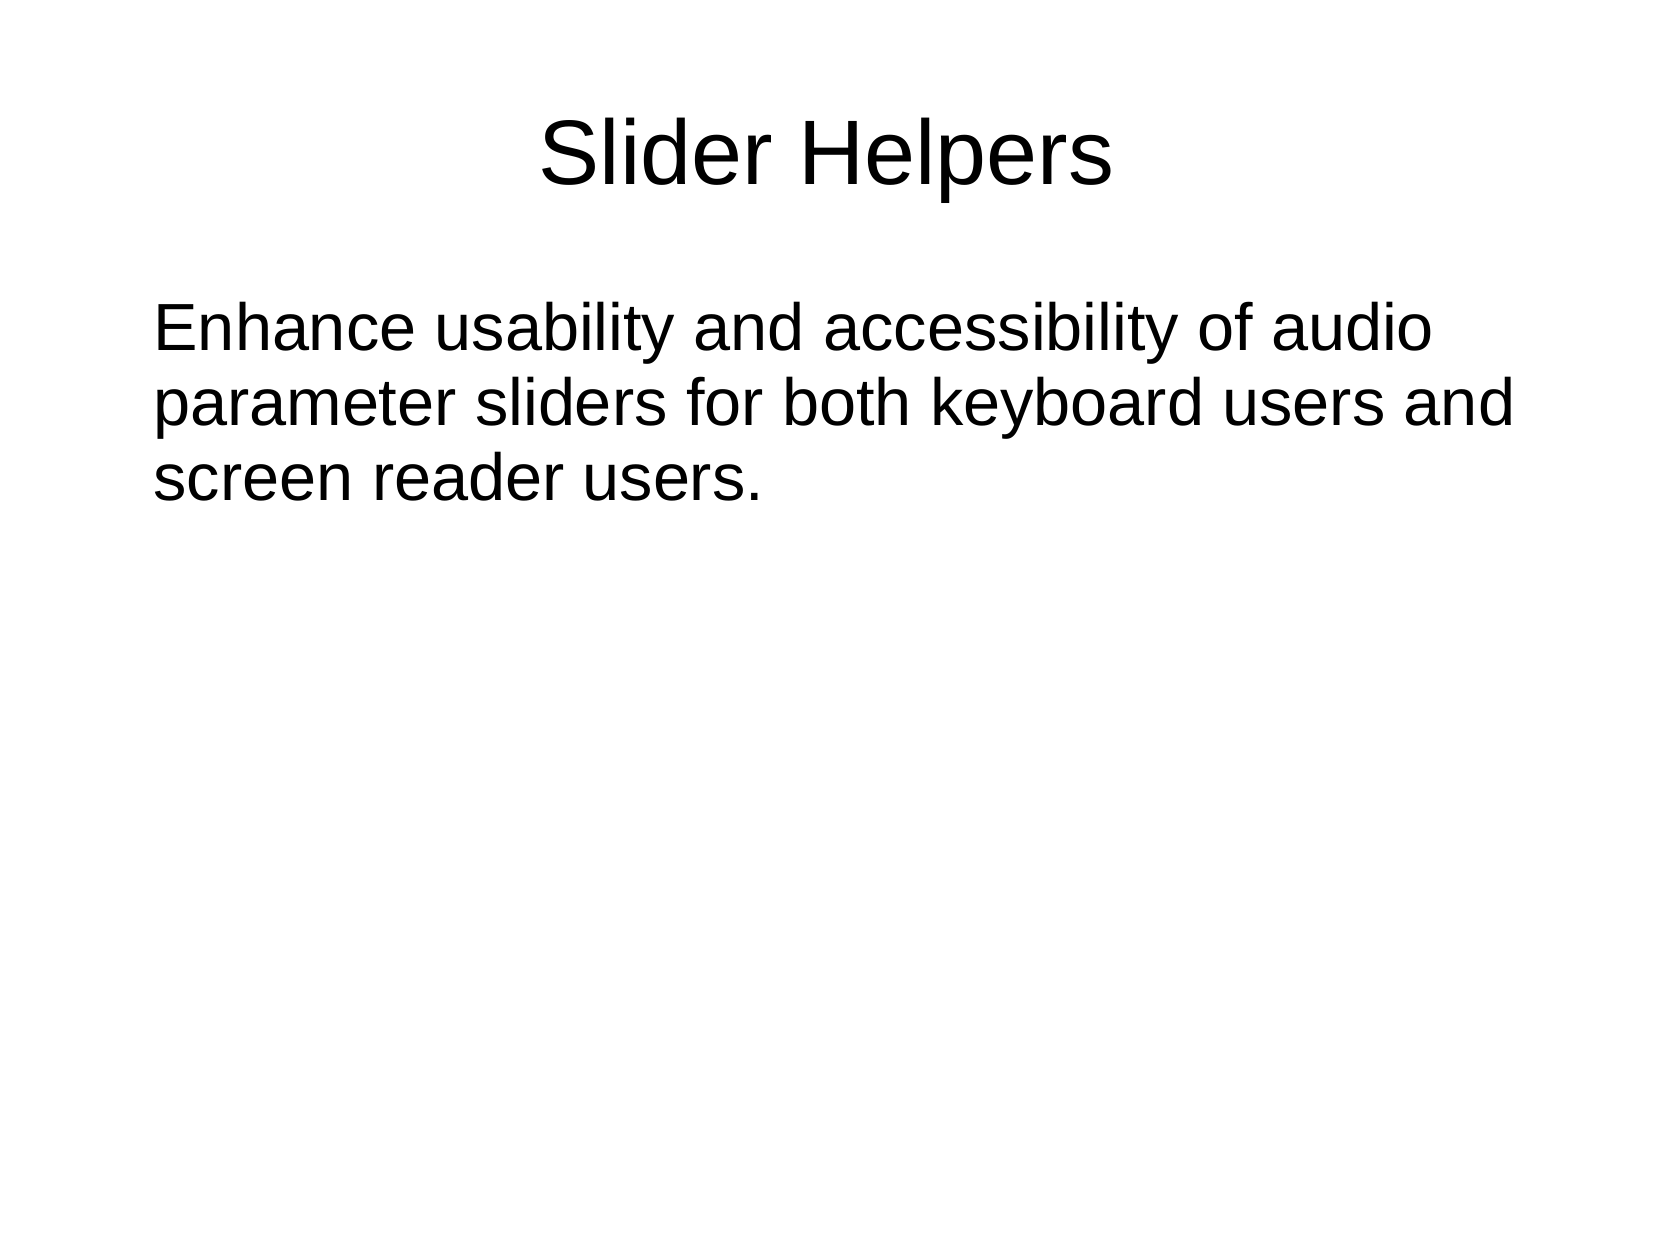

# Slider Helpers
Enhance usability and accessibility of audio parameter sliders for both keyboard users and screen reader users.